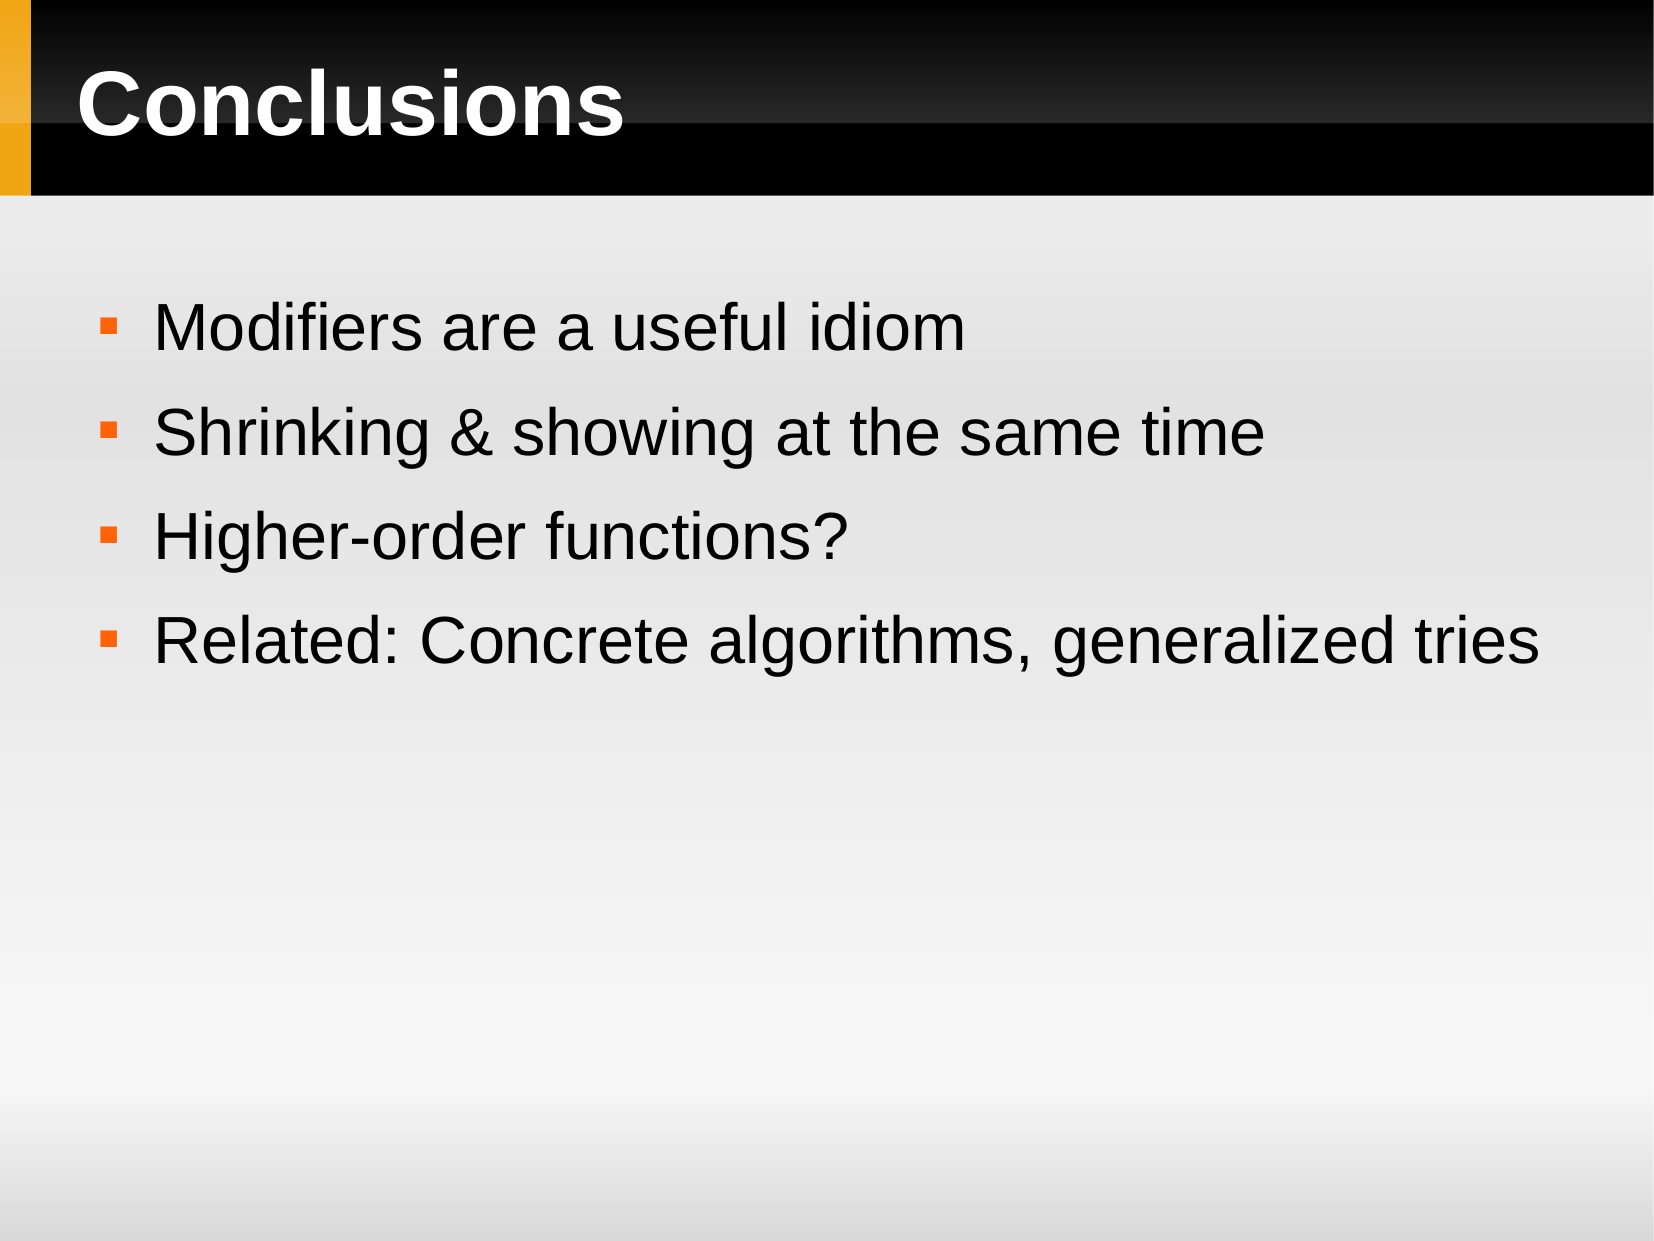

# Conclusions
Modifiers are a useful idiom
Shrinking & showing at the same time
Higher-order functions?
Related: Concrete algorithms, generalized tries